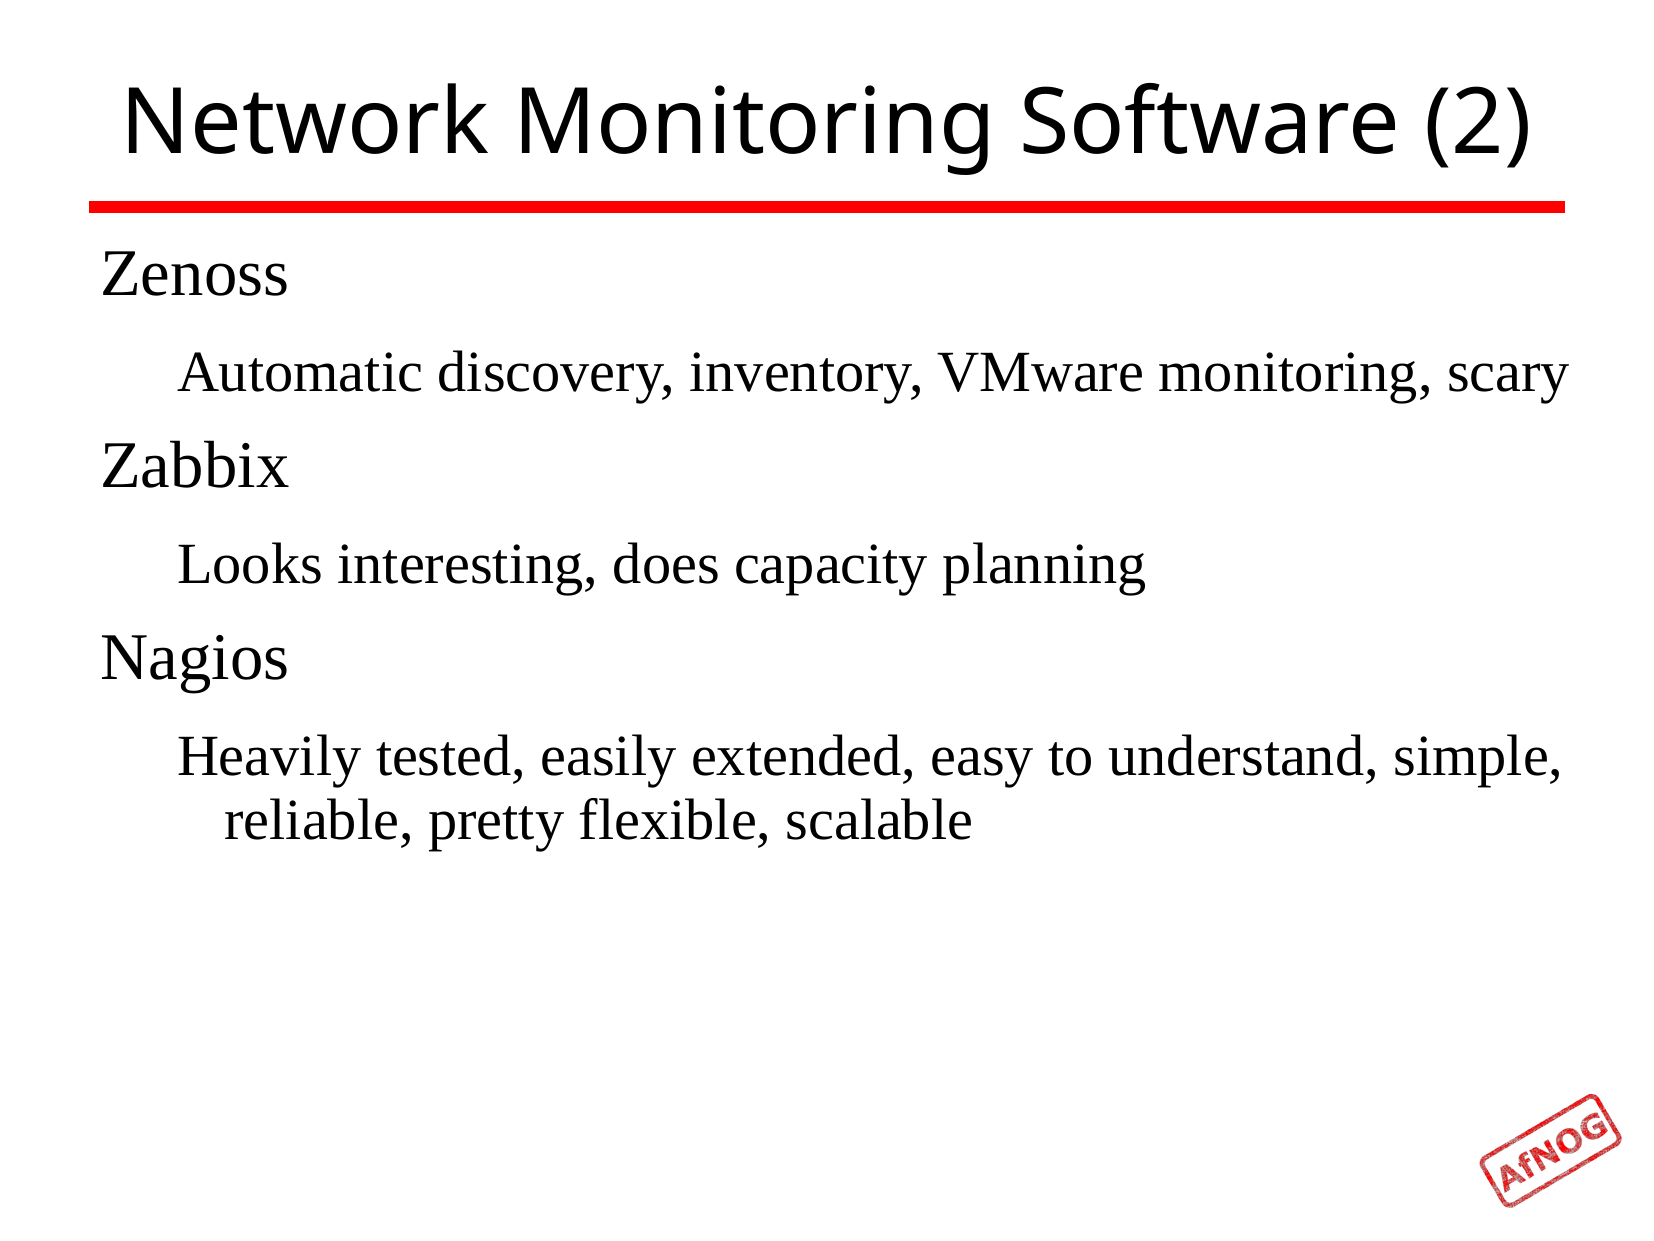

# Network Monitoring Software (2)
Zenoss
Automatic discovery, inventory, VMware monitoring, scary
Zabbix
Looks interesting, does capacity planning
Nagios
Heavily tested, easily extended, easy to understand, simple, reliable, pretty flexible, scalable